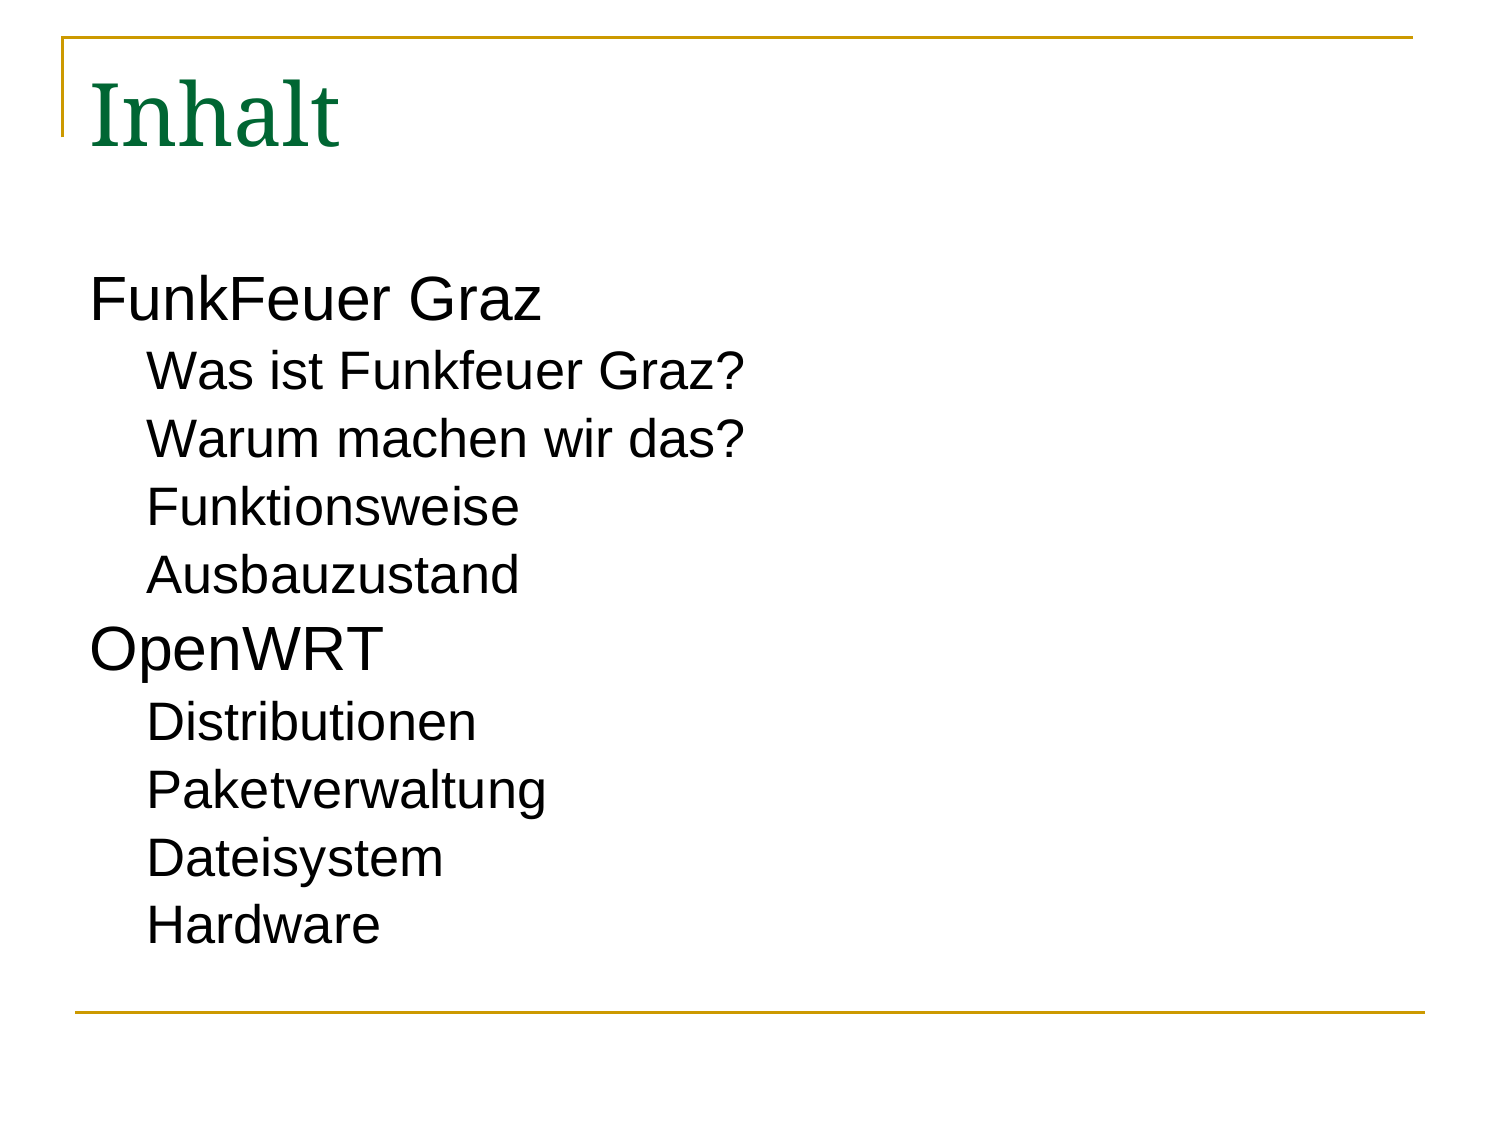

# Inhalt
FunkFeuer Graz
Was ist Funkfeuer Graz?
Warum machen wir das?
Funktionsweise
Ausbauzustand
OpenWRT
Distributionen
Paketverwaltung
Dateisystem
Hardware